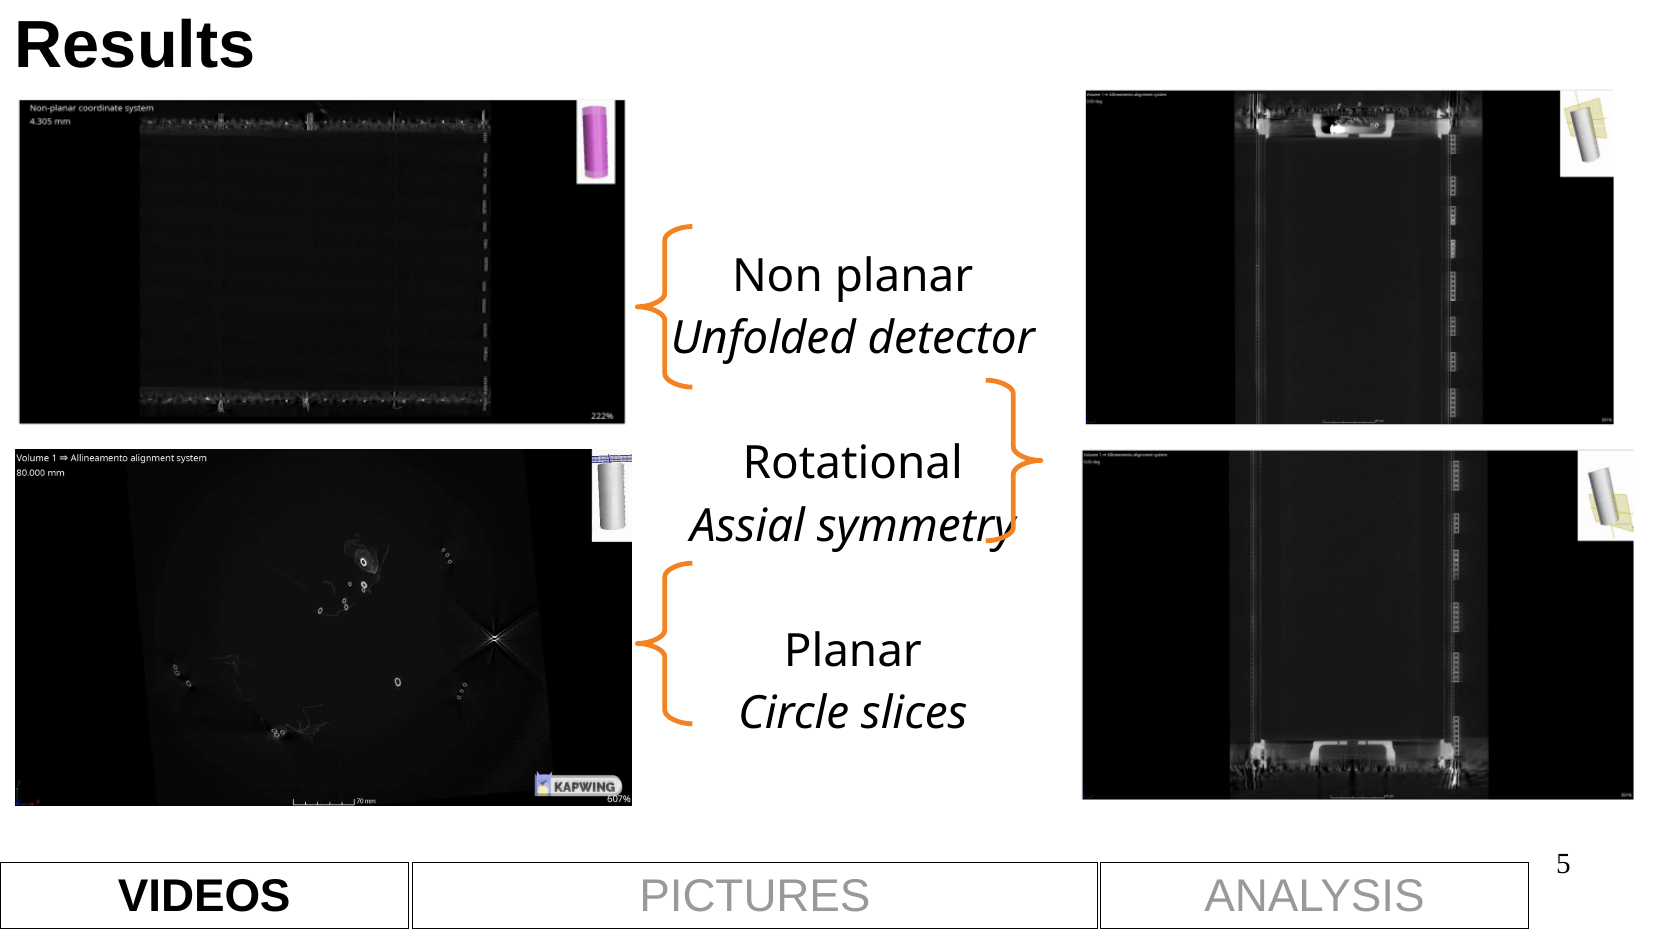

Results
Non planar
Unfolded detector
Rotational
Assial symmetry
Planar
Circle slices
5
VIDEOS
PICTURES
ANALYSIS